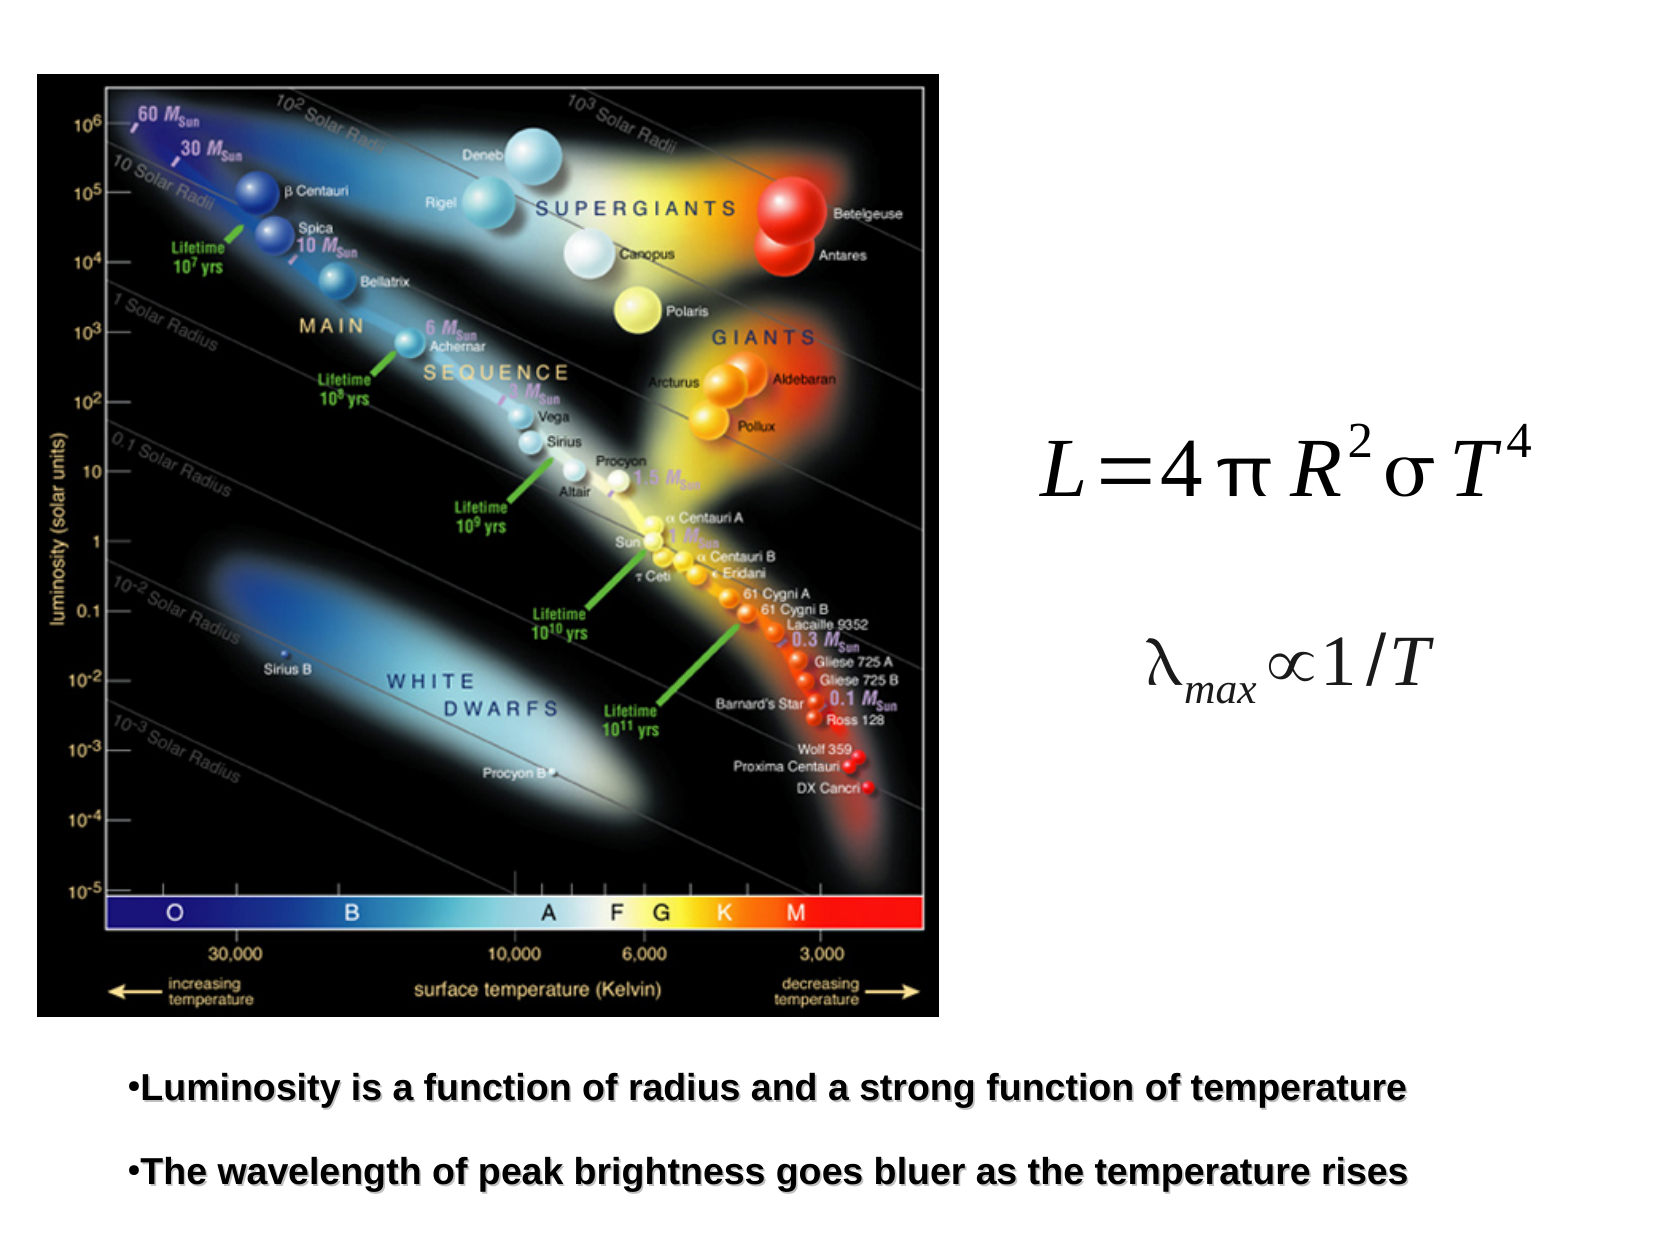

Luminosity is a function of radius and a strong function of temperature
The wavelength of peak brightness goes bluer as the temperature rises